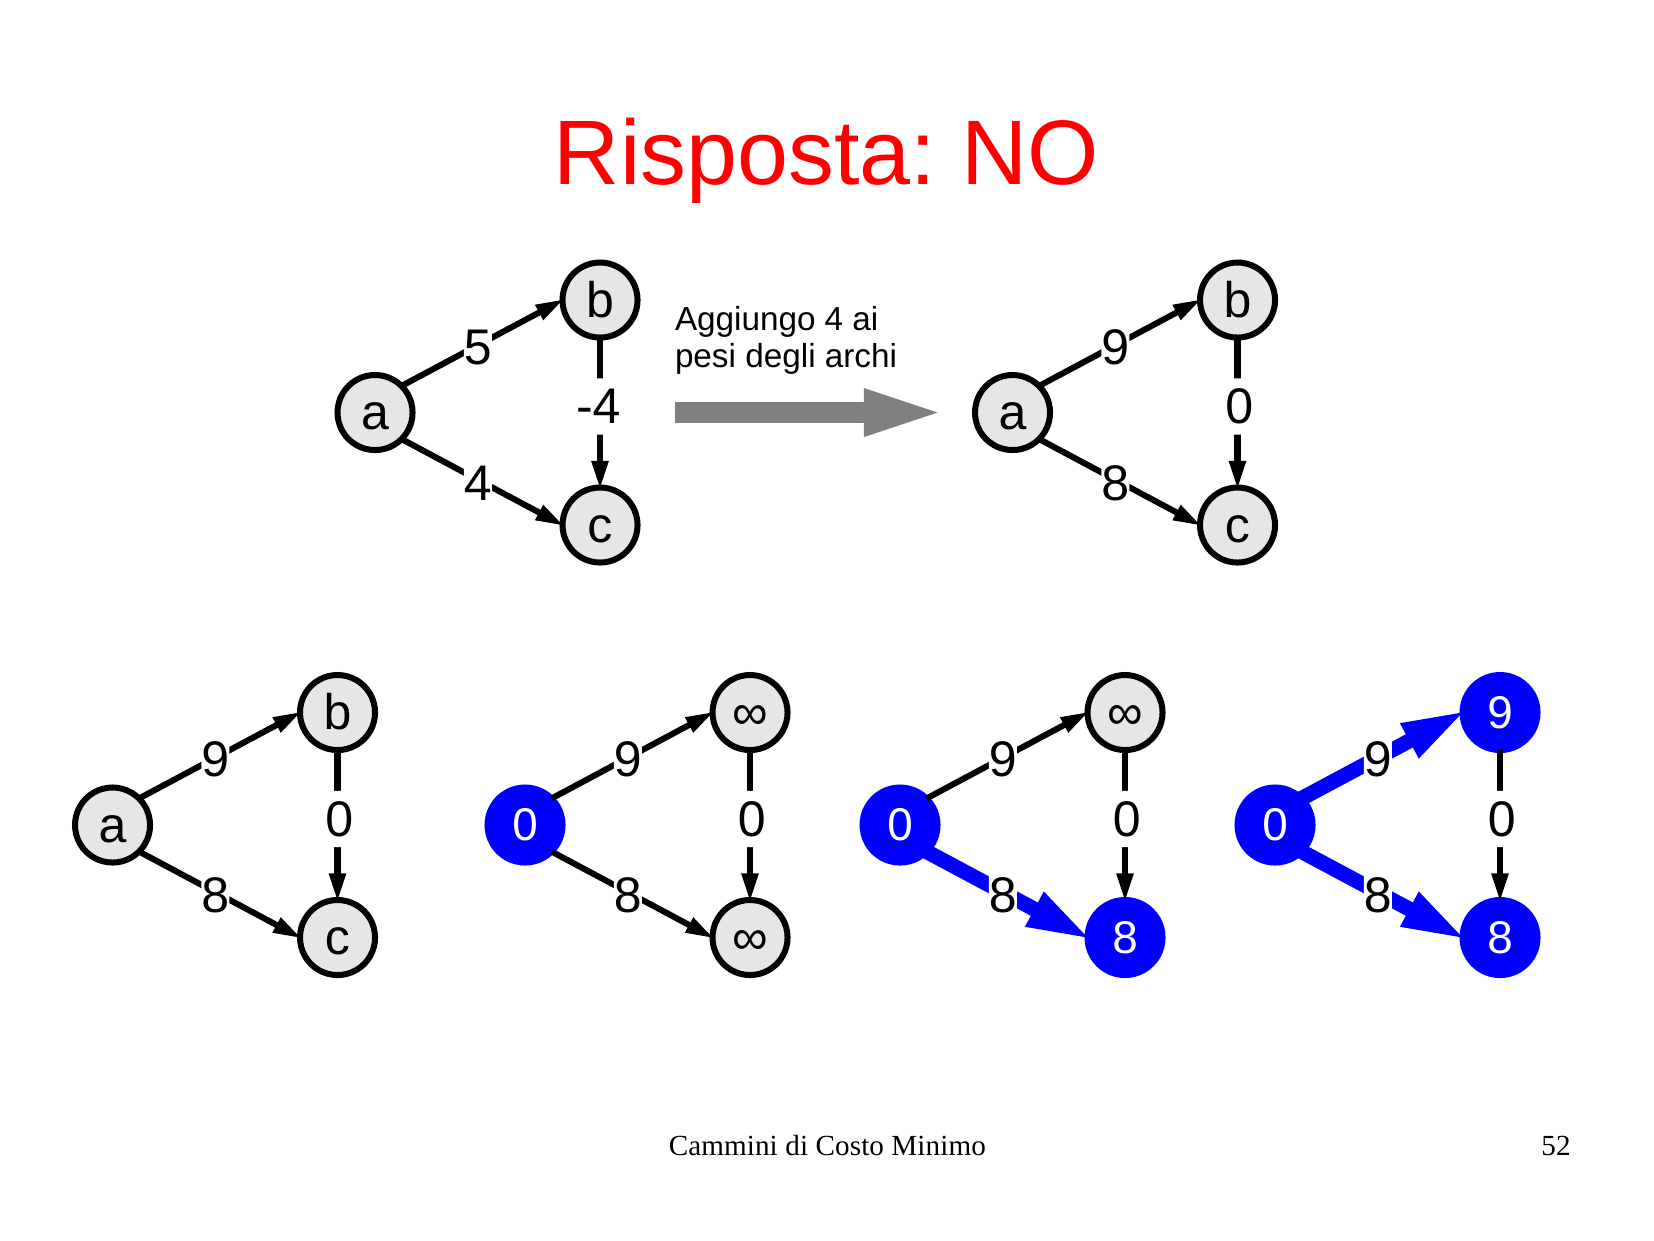

# Risposta: NO
b
b
Aggiungo 4 ai pesi degli archi
5
9
a
a
-4
0
4
8
c
c
b
∞
∞
9
9
9
9
9
a
0
0
0
0
0
0
0
8
8
8
8
c
∞
8
8
Cammini di Costo Minimo
52